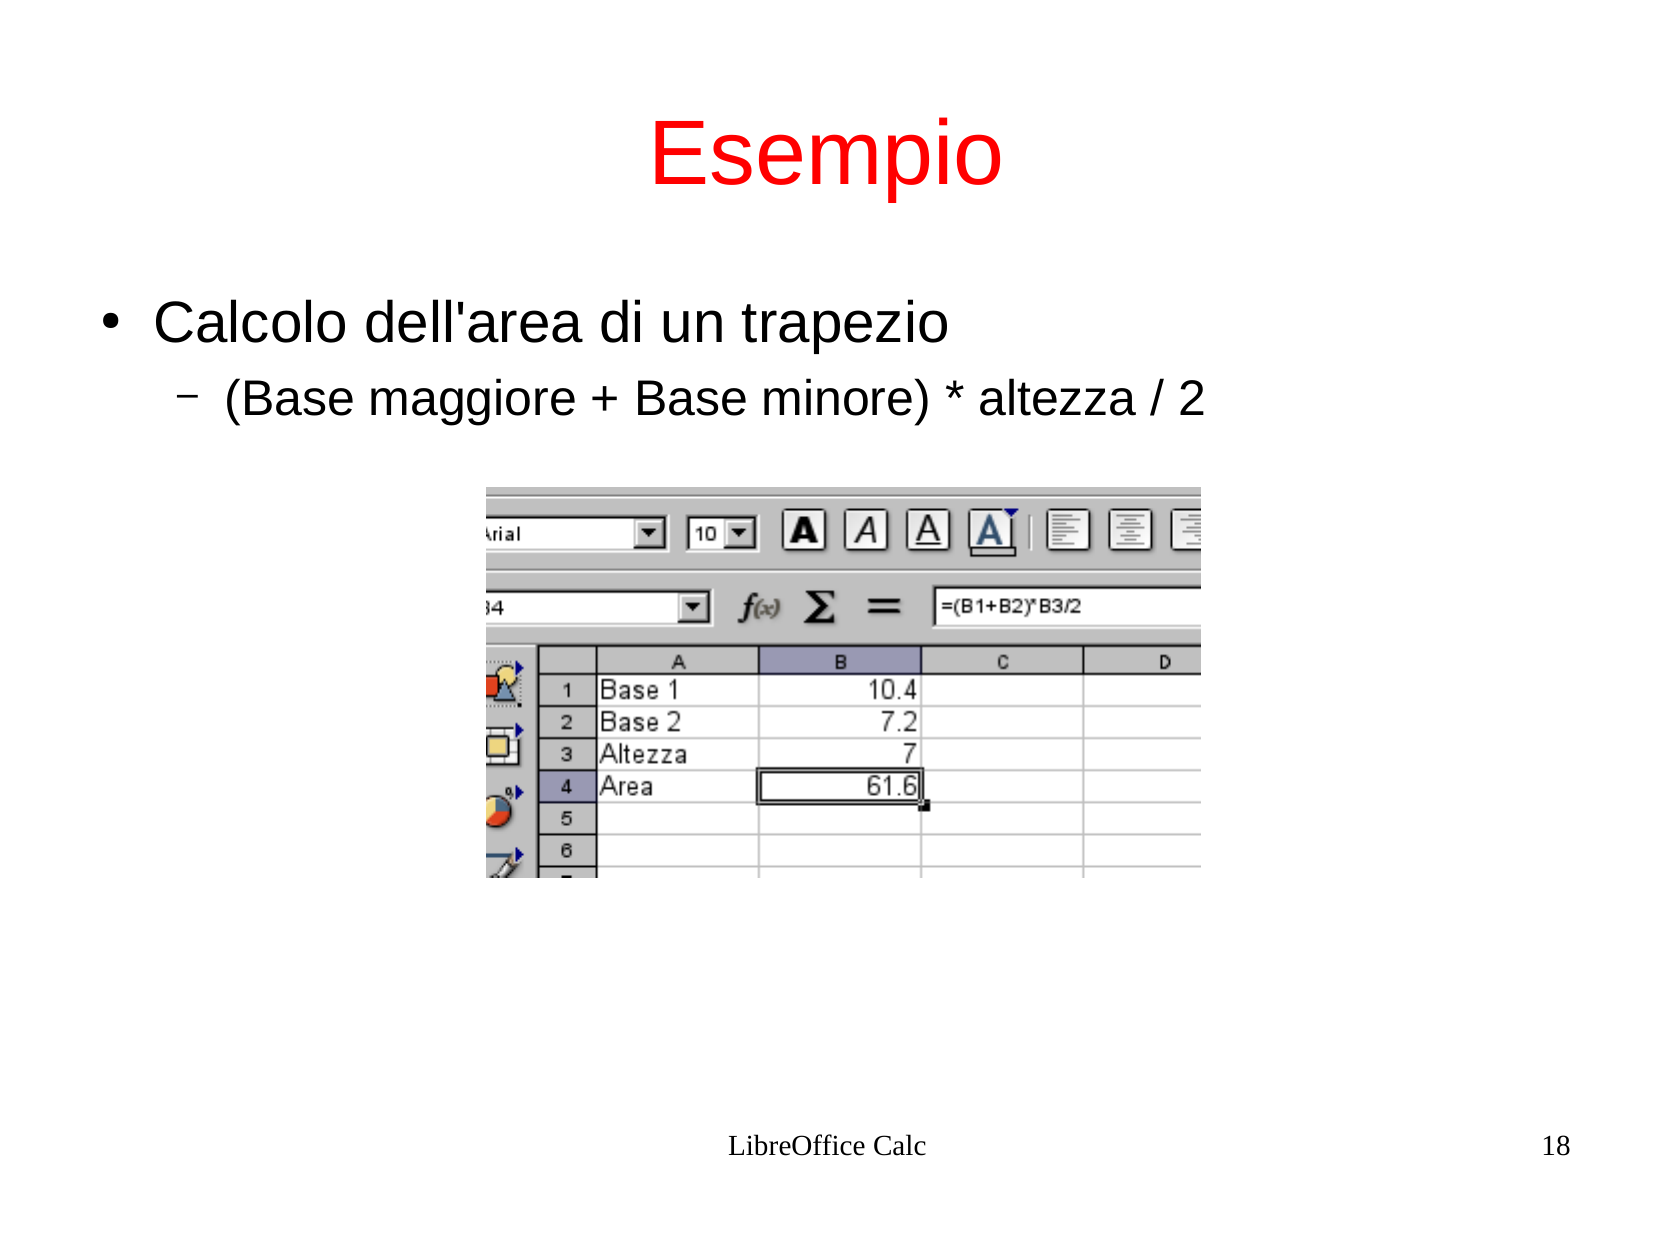

# Esempio
Calcolo dell'area di un trapezio
(Base maggiore + Base minore) * altezza / 2
LibreOffice Calc
18